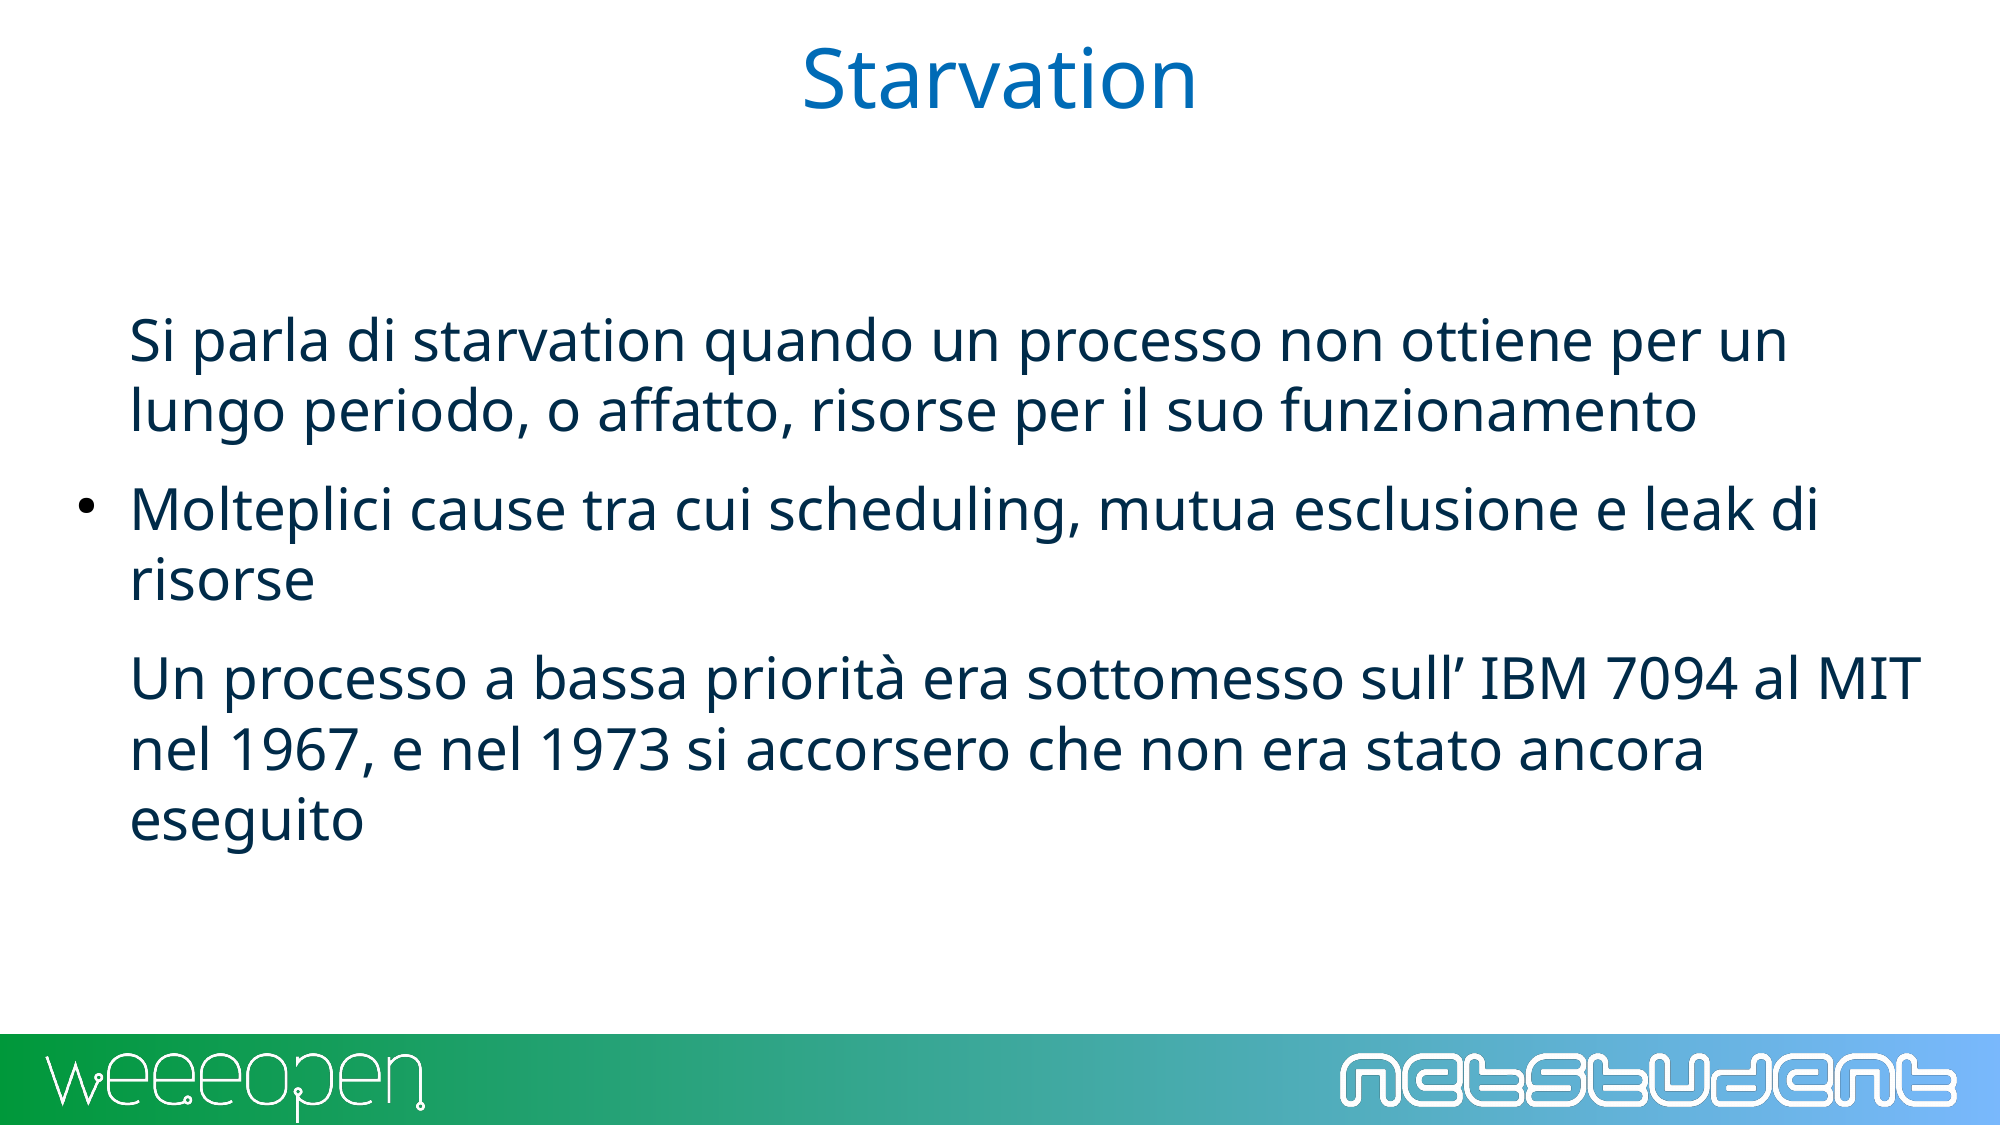

# Starvation
Si parla di starvation quando un processo non ottiene per un lungo periodo, o affatto, risorse per il suo funzionamento
Molteplici cause tra cui scheduling, mutua esclusione e leak di risorse
Un processo a bassa priorità era sottomesso sull’ IBM 7094 al MIT nel 1967, e nel 1973 si accorsero che non era stato ancora eseguito